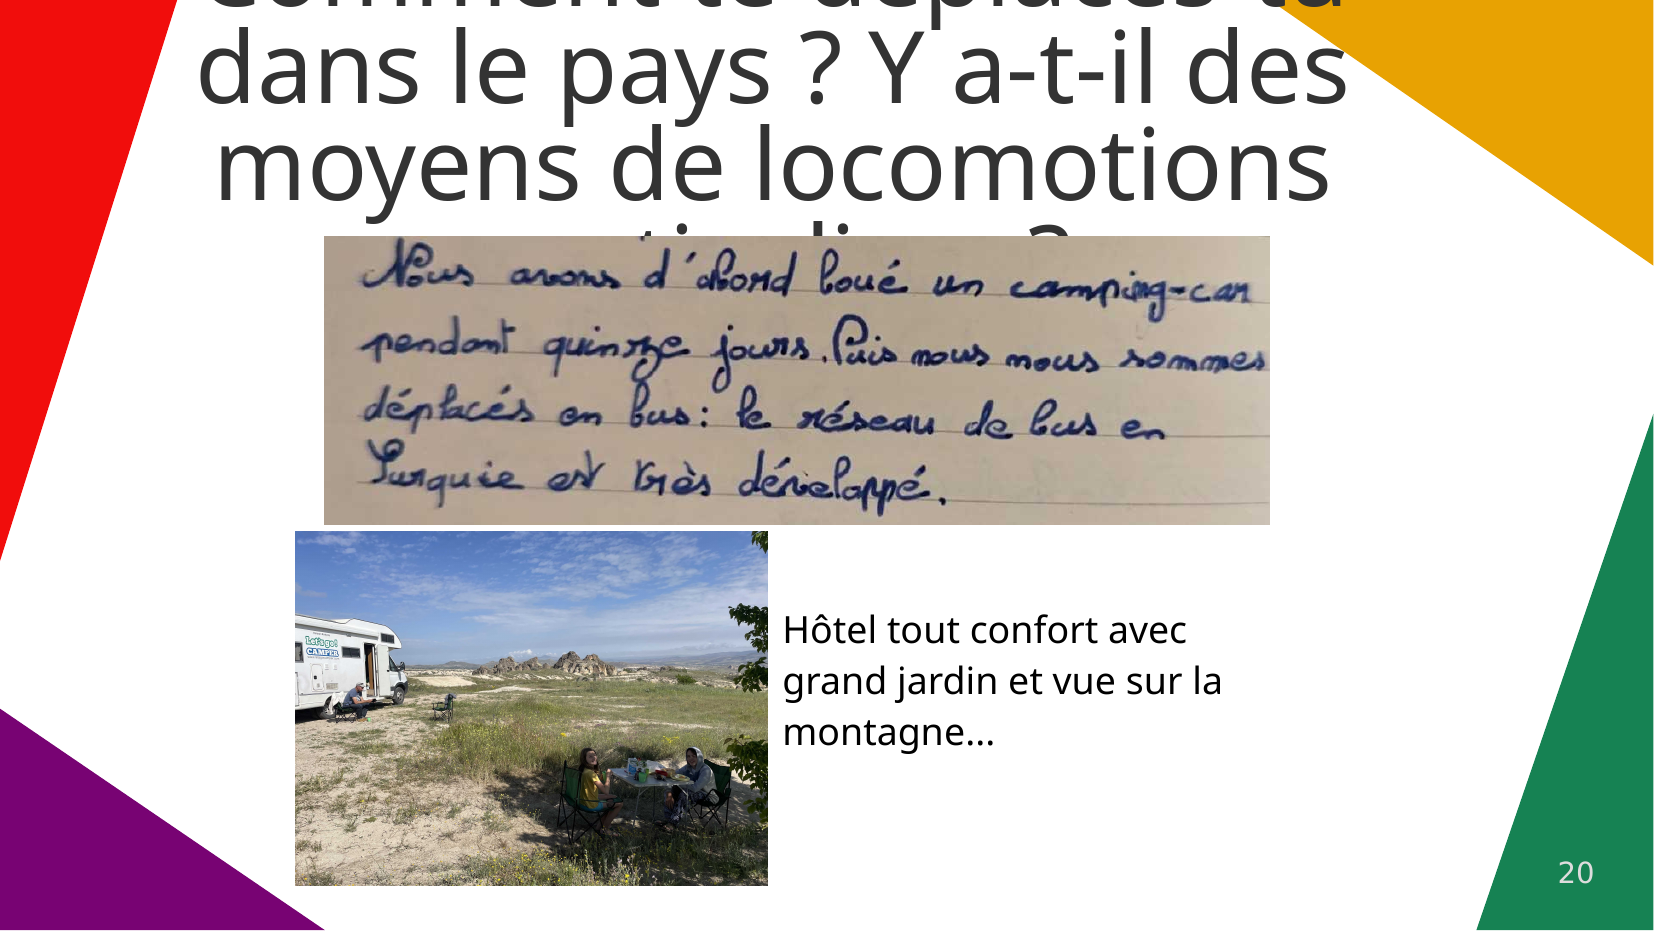

# Comment te déplaces-tu dans le pays ? Y a-t-il des moyens de locomotions particuliers ?
Hôtel tout confort avec grand jardin et vue sur la montagne...
20